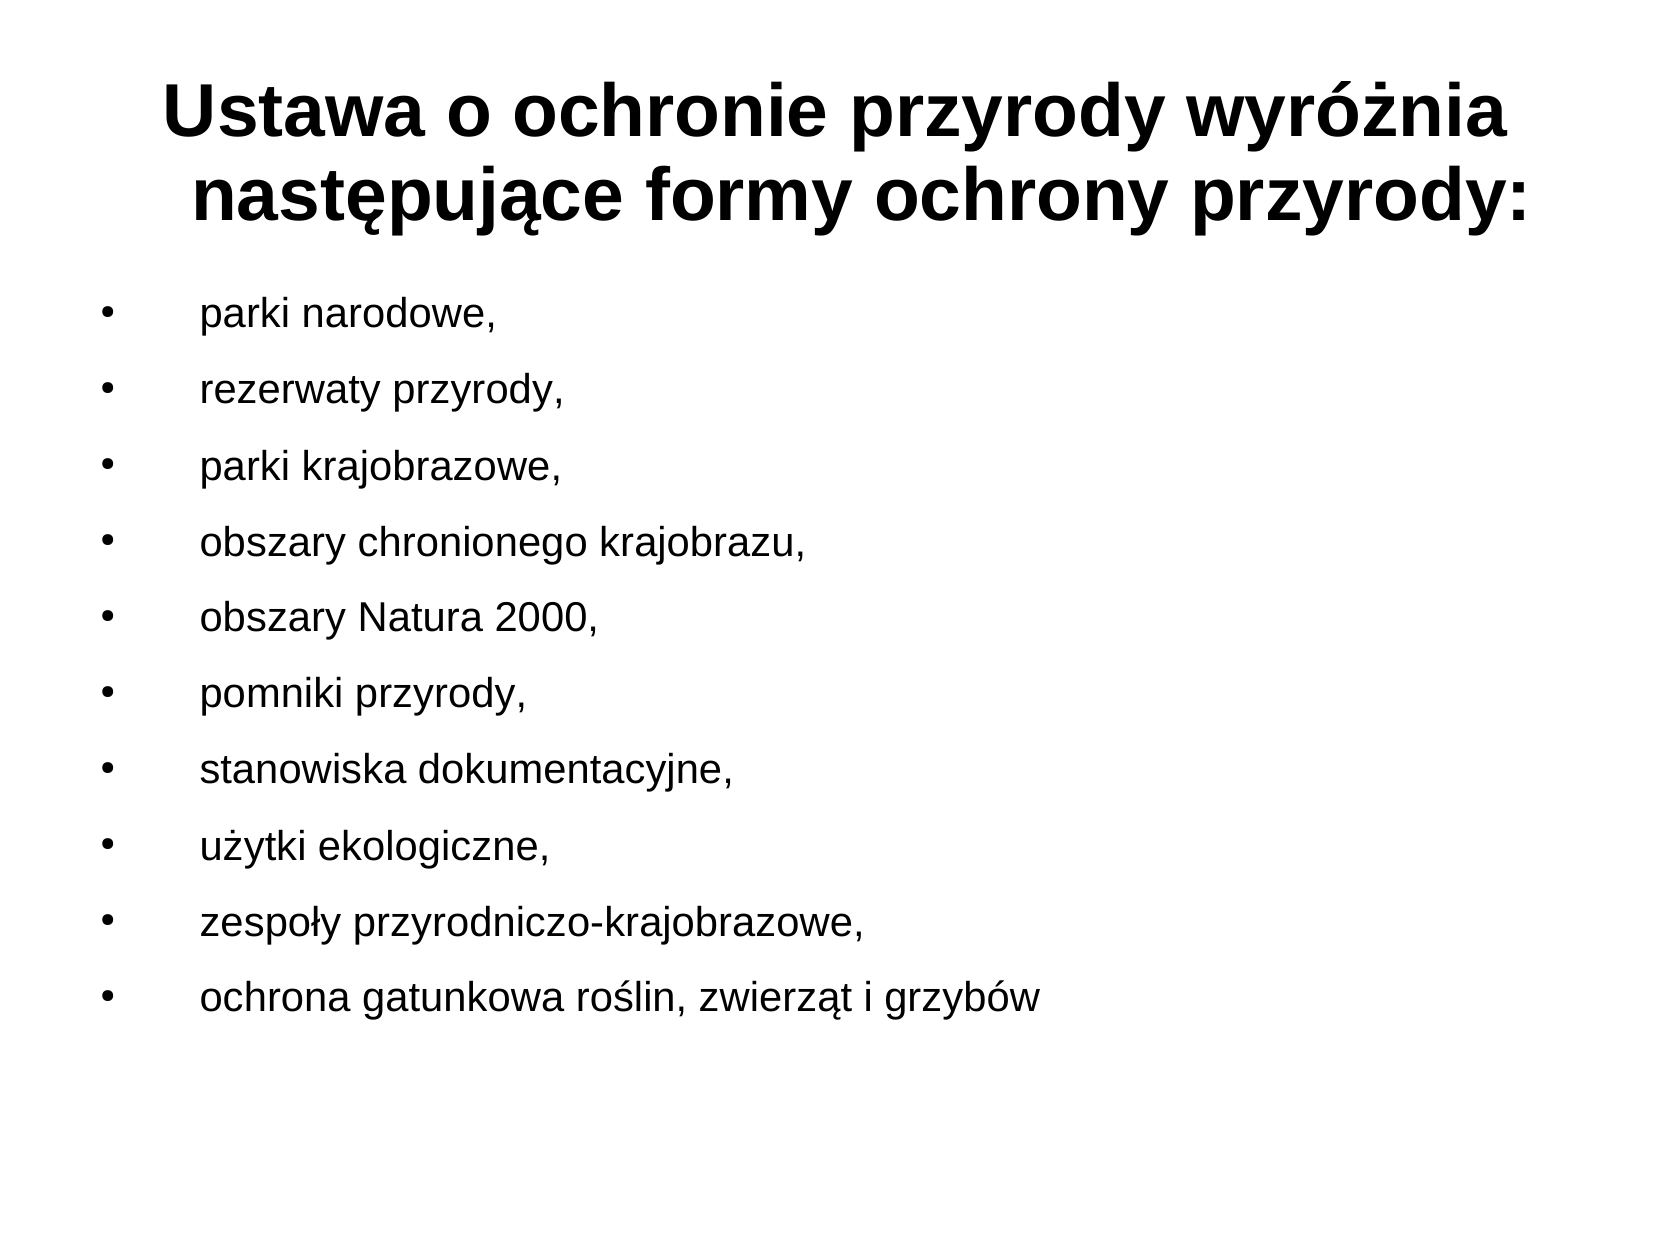

# Ustawa o ochronie przyrody wyróżnia następujące formy ochrony przyrody:
 parki narodowe,
 rezerwaty przyrody,
 parki krajobrazowe,
 obszary chronionego krajobrazu,
 obszary Natura 2000,
 pomniki przyrody,
 stanowiska dokumentacyjne,
 użytki ekologiczne,
 zespoły przyrodniczo-krajobrazowe,
 ochrona gatunkowa roślin, zwierząt i grzybów